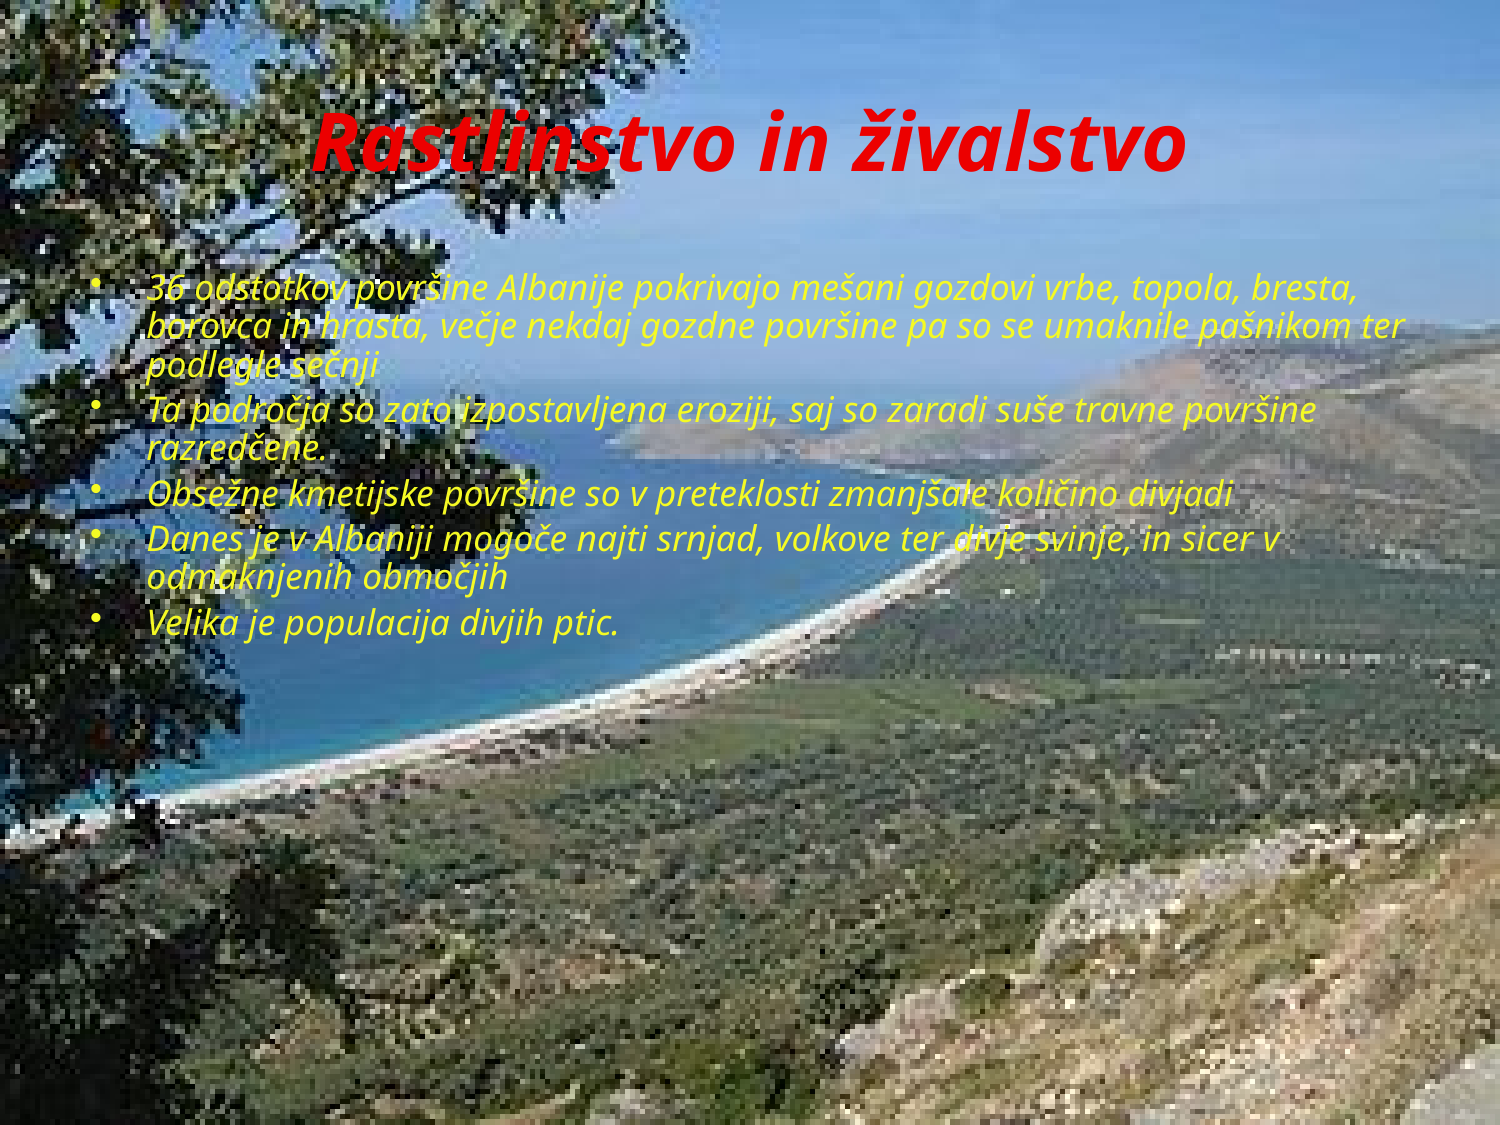

# Rastlinstvo in živalstvo
36 odstotkov površine Albanije pokrivajo mešani gozdovi vrbe, topola, bresta, borovca in hrasta, večje nekdaj gozdne površine pa so se umaknile pašnikom ter podlegle sečnji
Ta področja so zato izpostavljena eroziji, saj so zaradi suše travne površine razredčene.
Obsežne kmetijske površine so v preteklosti zmanjšale količino divjadi
Danes je v Albaniji mogoče najti srnjad, volkove ter divje svinje, in sicer v odmaknjenih območjih
Velika je populacija divjih ptic.